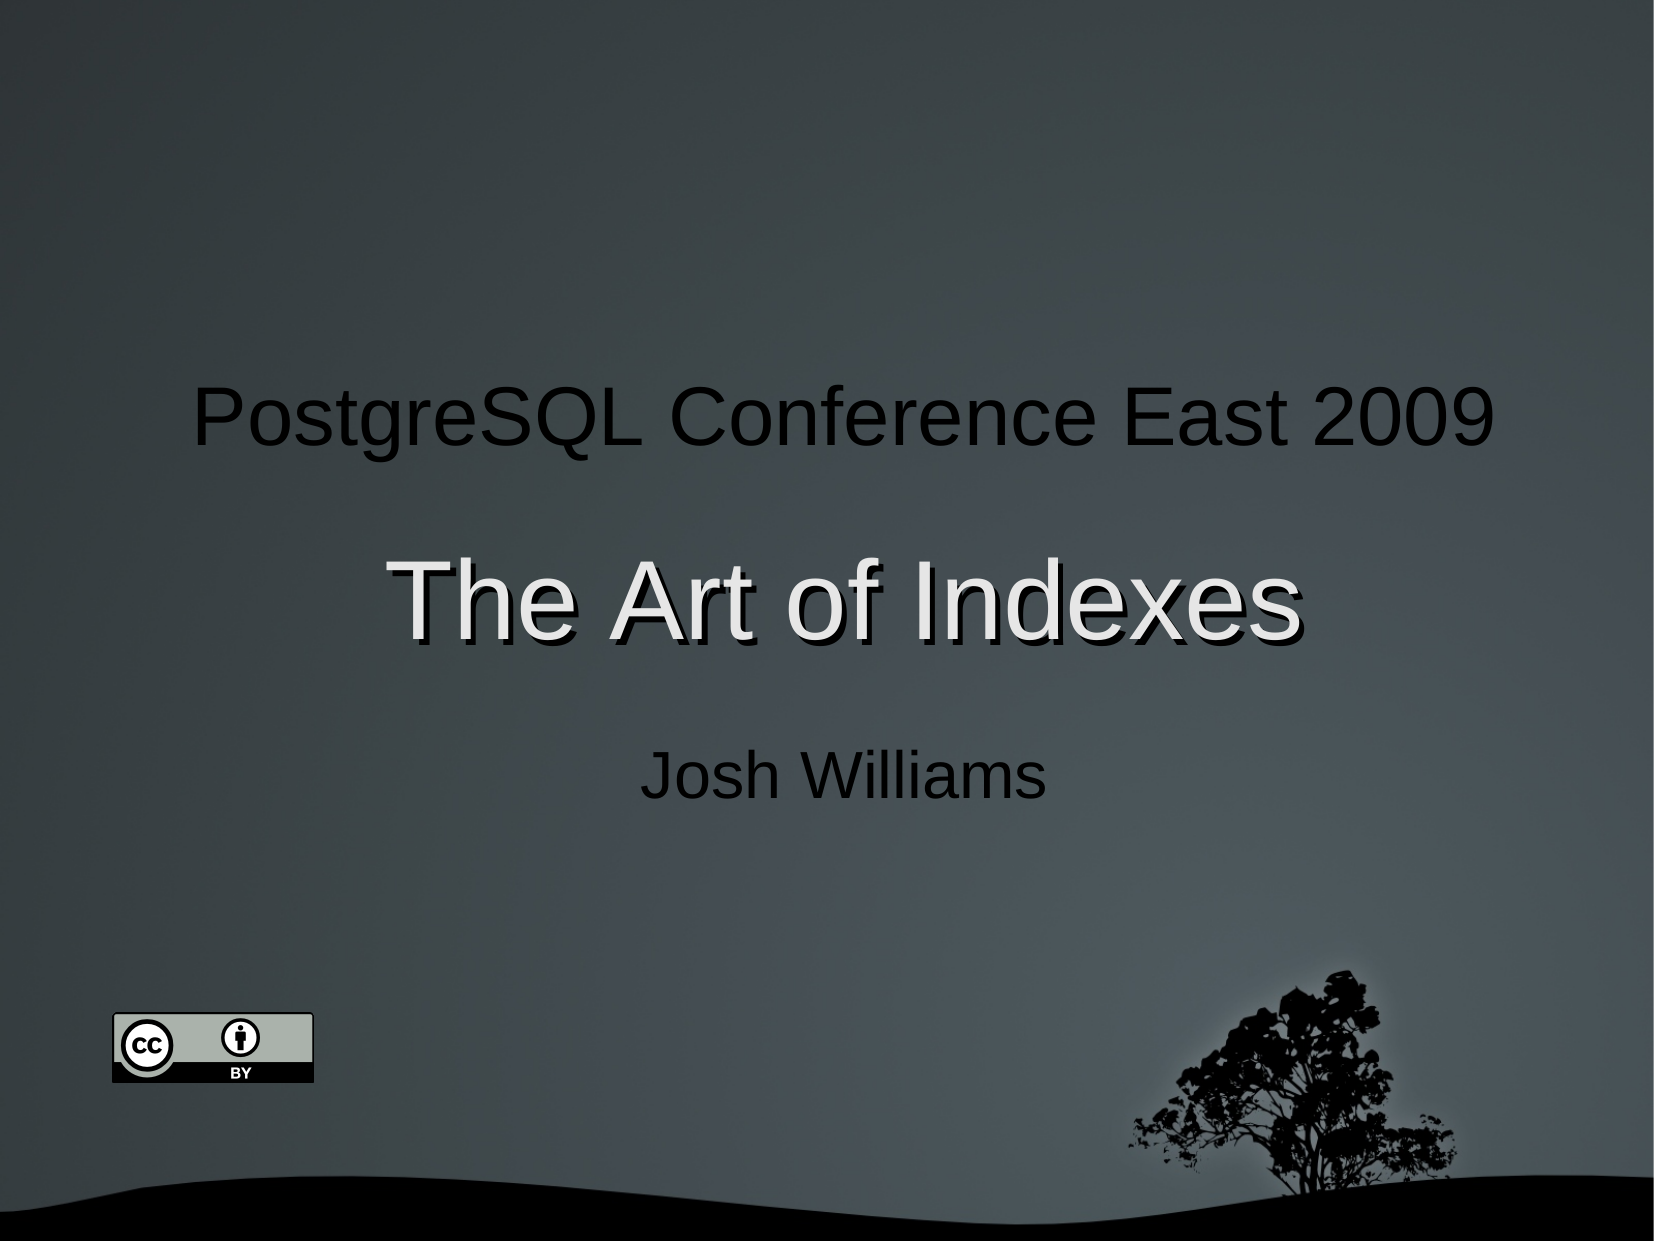

# PostgreSQL Conference East 2009
The Art of Indexes
Josh Williams